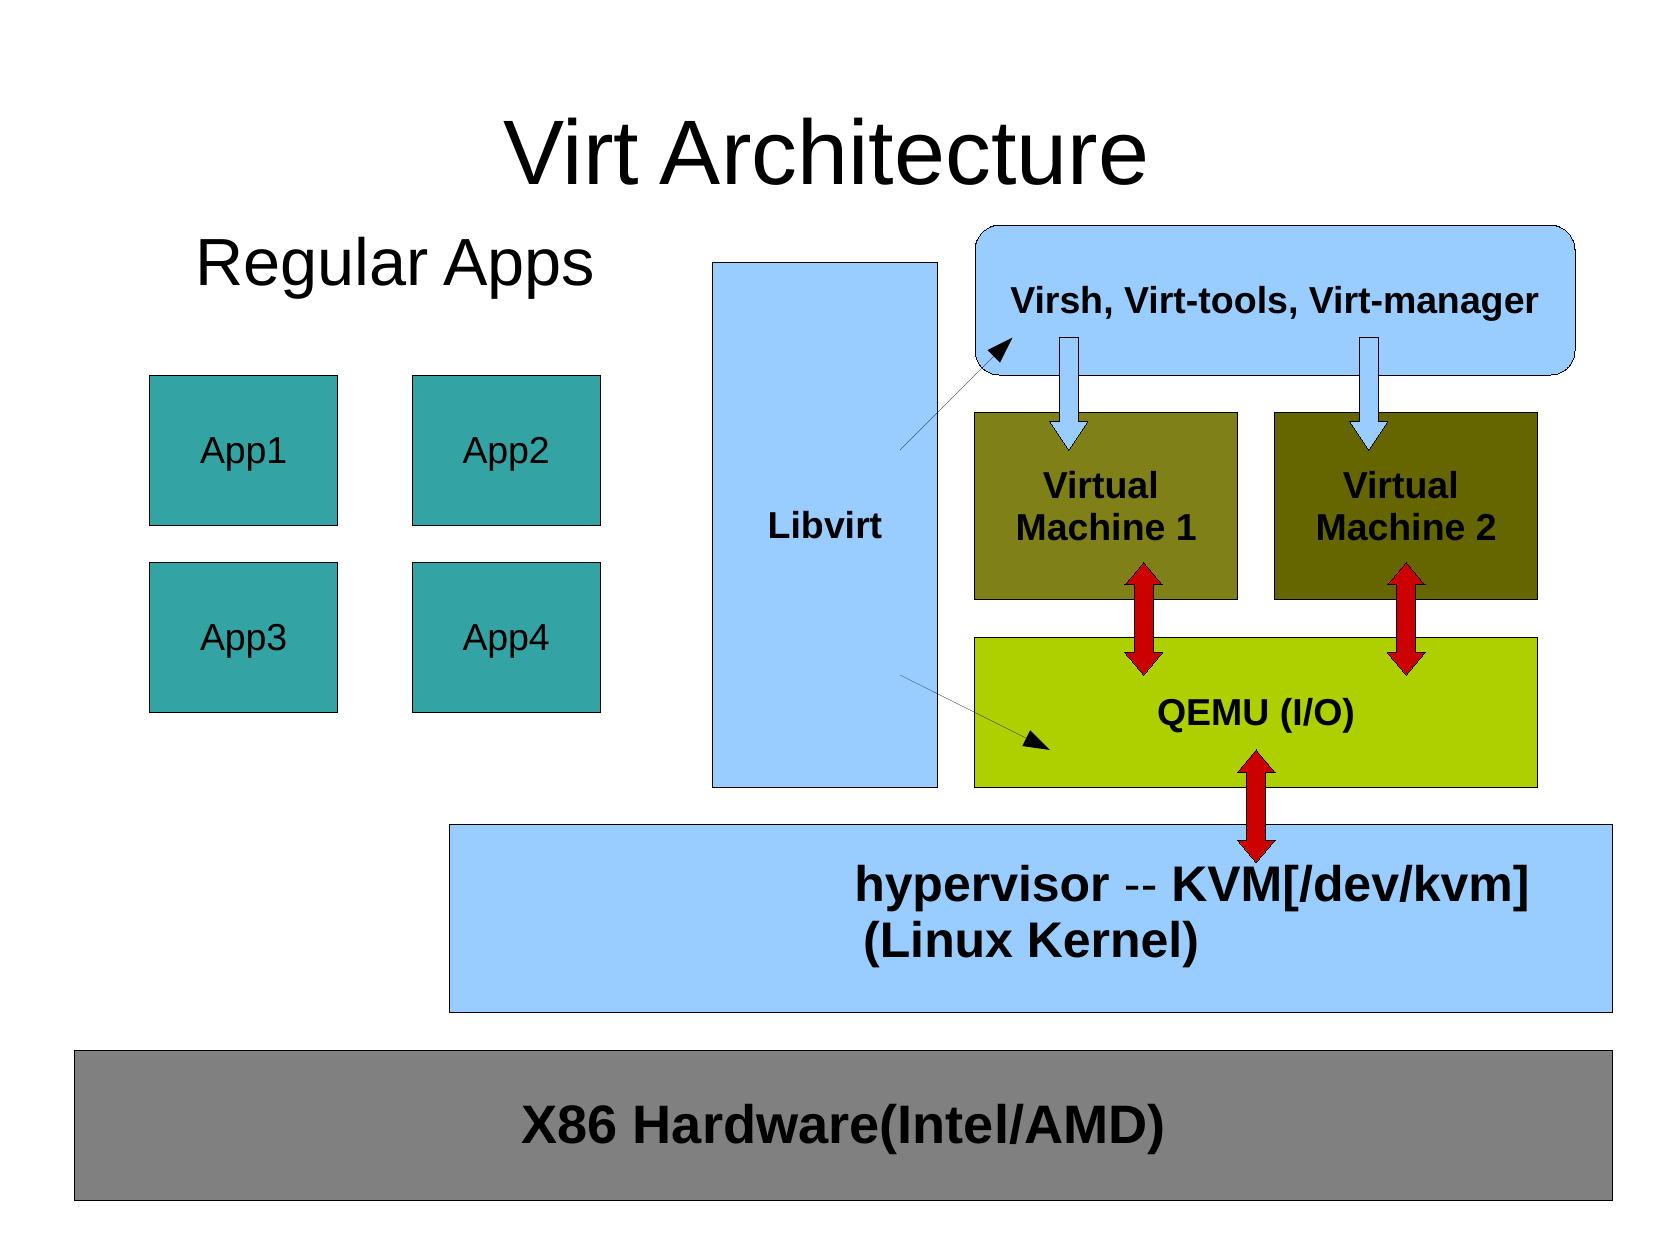

# Virt Architecture
Regular Apps
Virsh, Virt-tools, Virt-manager
Libvirt
App1
App2
Virtual
Machine 1
Virtual
Machine 2
App3
App4
QEMU (I/O)
 hypervisor -- KVM[/dev/kvm]
(Linux Kernel)
X86 Hardware(Intel/AMD)